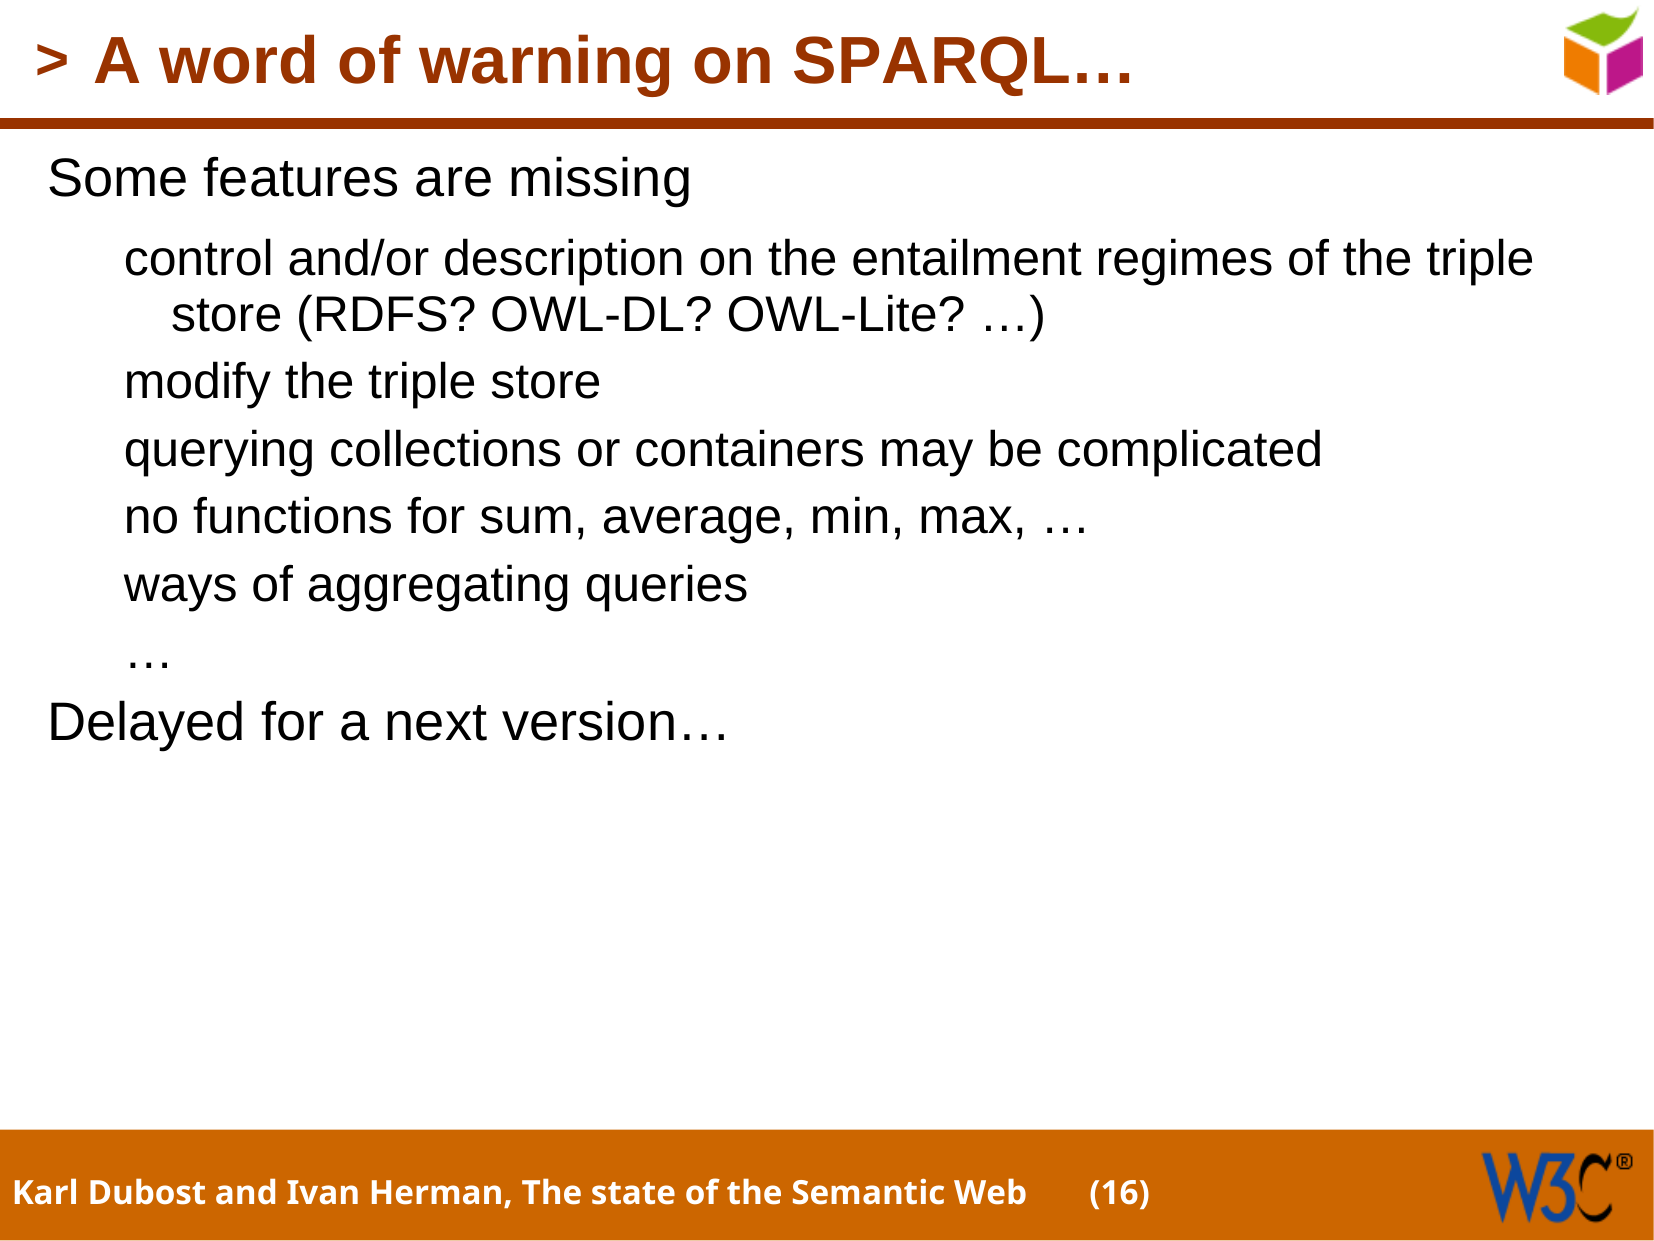

# A word of warning on SPARQL…
Some features are missing
control and/or description on the entailment regimes of the triple store (RDFS? OWL-DL? OWL-Lite? …)
modify the triple store
querying collections or containers may be complicated
no functions for sum, average, min, max, …
ways of aggregating queries
…
Delayed for a next version…